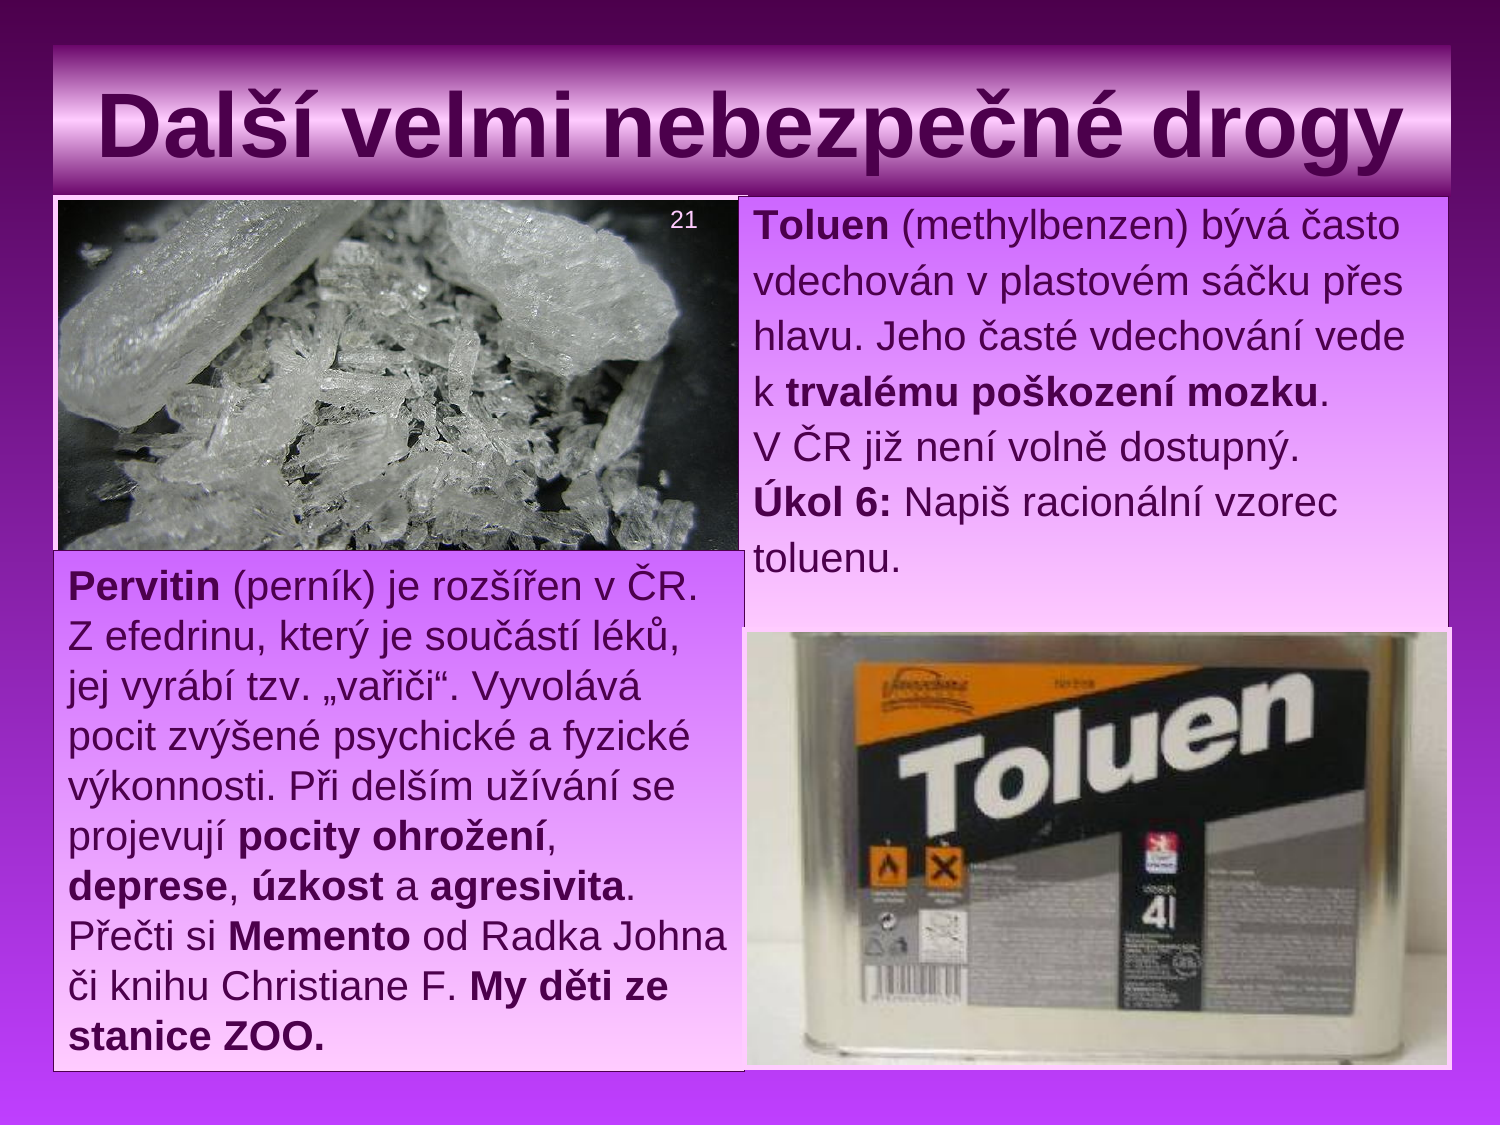

# Další velmi nebezpečné drogy
Toluen (methylbenzen) bývá často
vdechován v plastovém sáčku přes
hlavu. Jeho časté vdechování vede
k trvalému poškození mozku.
V ČR již není volně dostupný.
Úkol 6: Napiš racionální vzorec
toluenu.
21
Pervitin (perník) je rozšířen v ČR.
Z efedrinu, který je součástí léků, jej vyrábí tzv. „vařiči“. Vyvolává pocit zvýšené psychické a fyzické výkonnosti. Při delším užívání se projevují pocity ohrožení,
deprese, úzkost a agresivita. Přečti si Memento od Radka Johna či knihu Christiane F. My děti ze stanice ZOO.